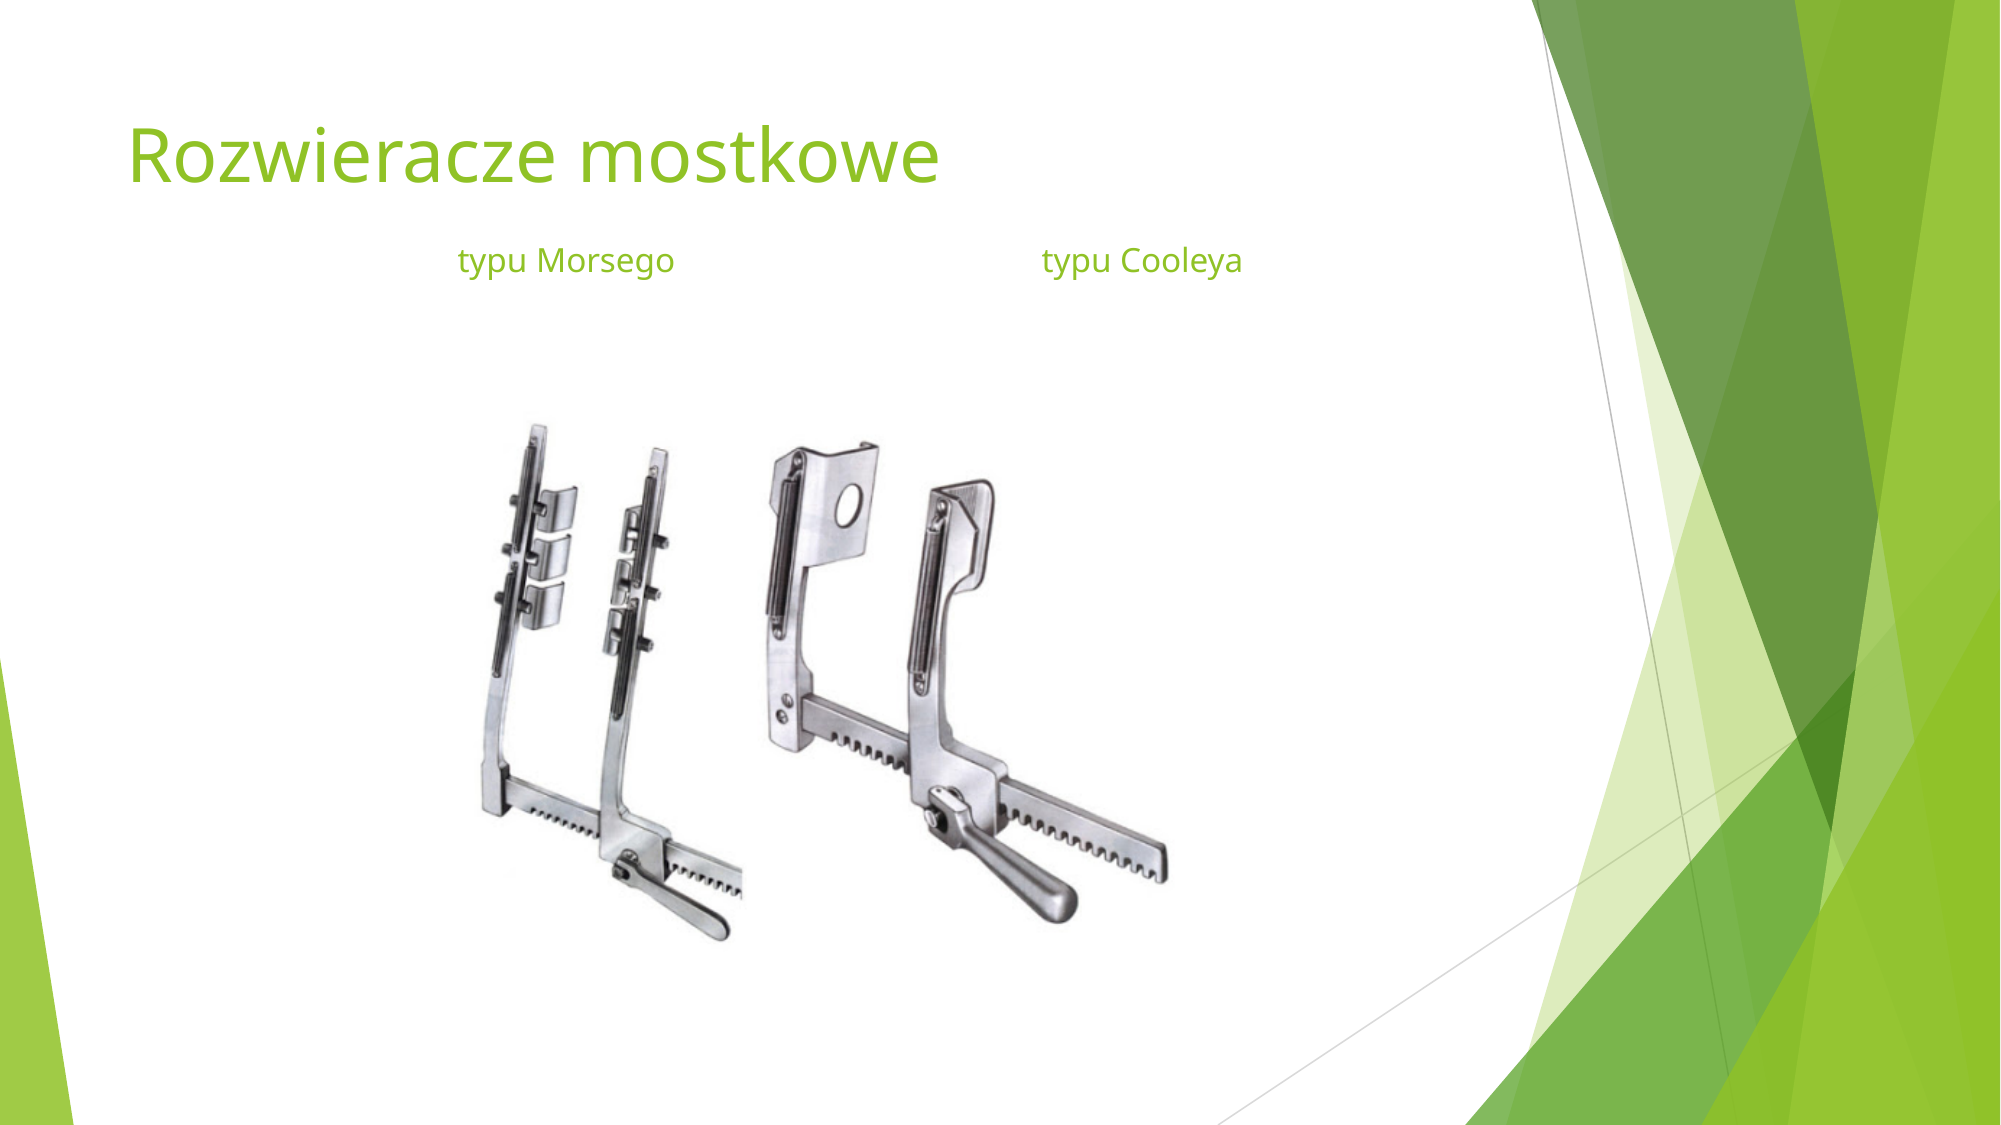

# Rozwieracze mostkowe typu Morsego typu Cooleya